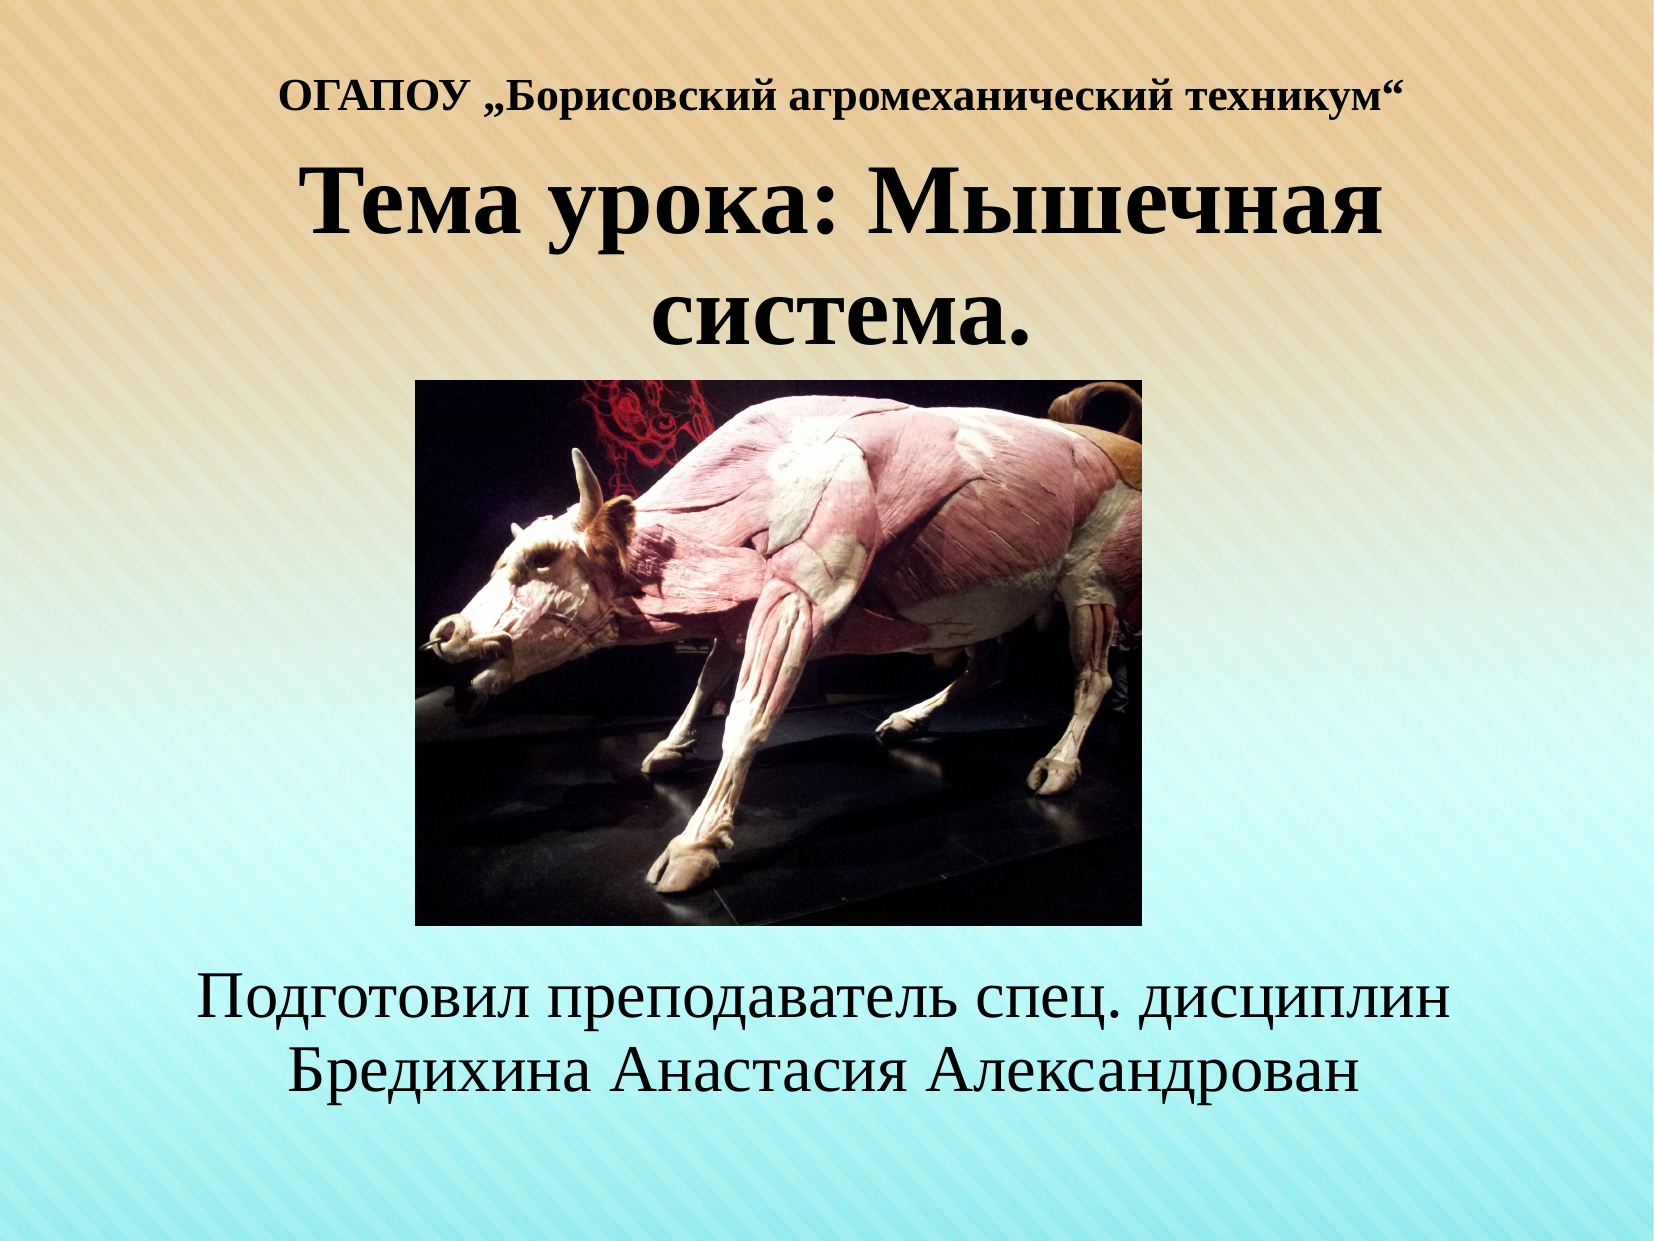

ОГАПОУ „Борисовский агромеханический техникум“
Тема урока: Мышечная система.
# Подготовил преподаватель спец. дисциплин Бредихина Анастасия Александрован